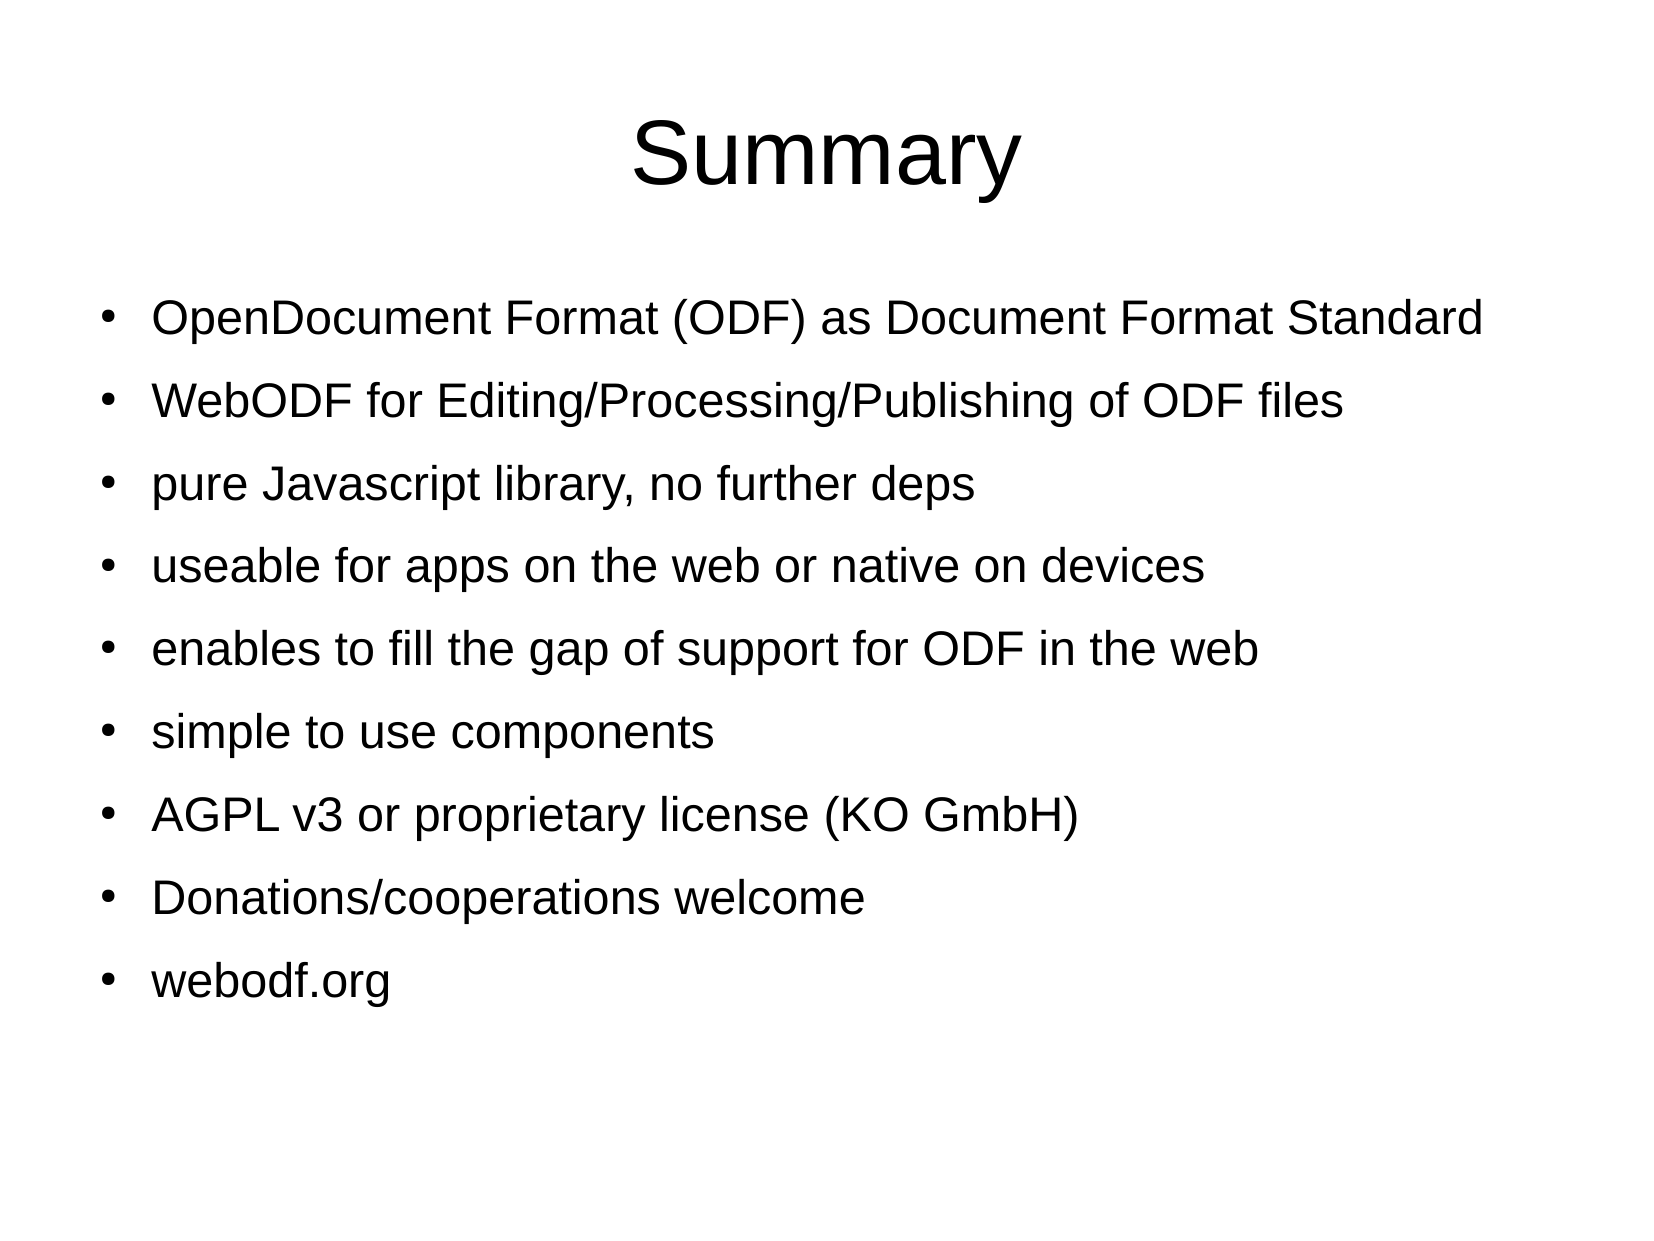

# Summary
OpenDocument Format (ODF) as Document Format Standard
WebODF for Editing/Processing/Publishing of ODF files
pure Javascript library, no further deps
useable for apps on the web or native on devices
enables to fill the gap of support for ODF in the web
simple to use components
AGPL v3 or proprietary license (KO GmbH)
Donations/cooperations welcome
webodf.org